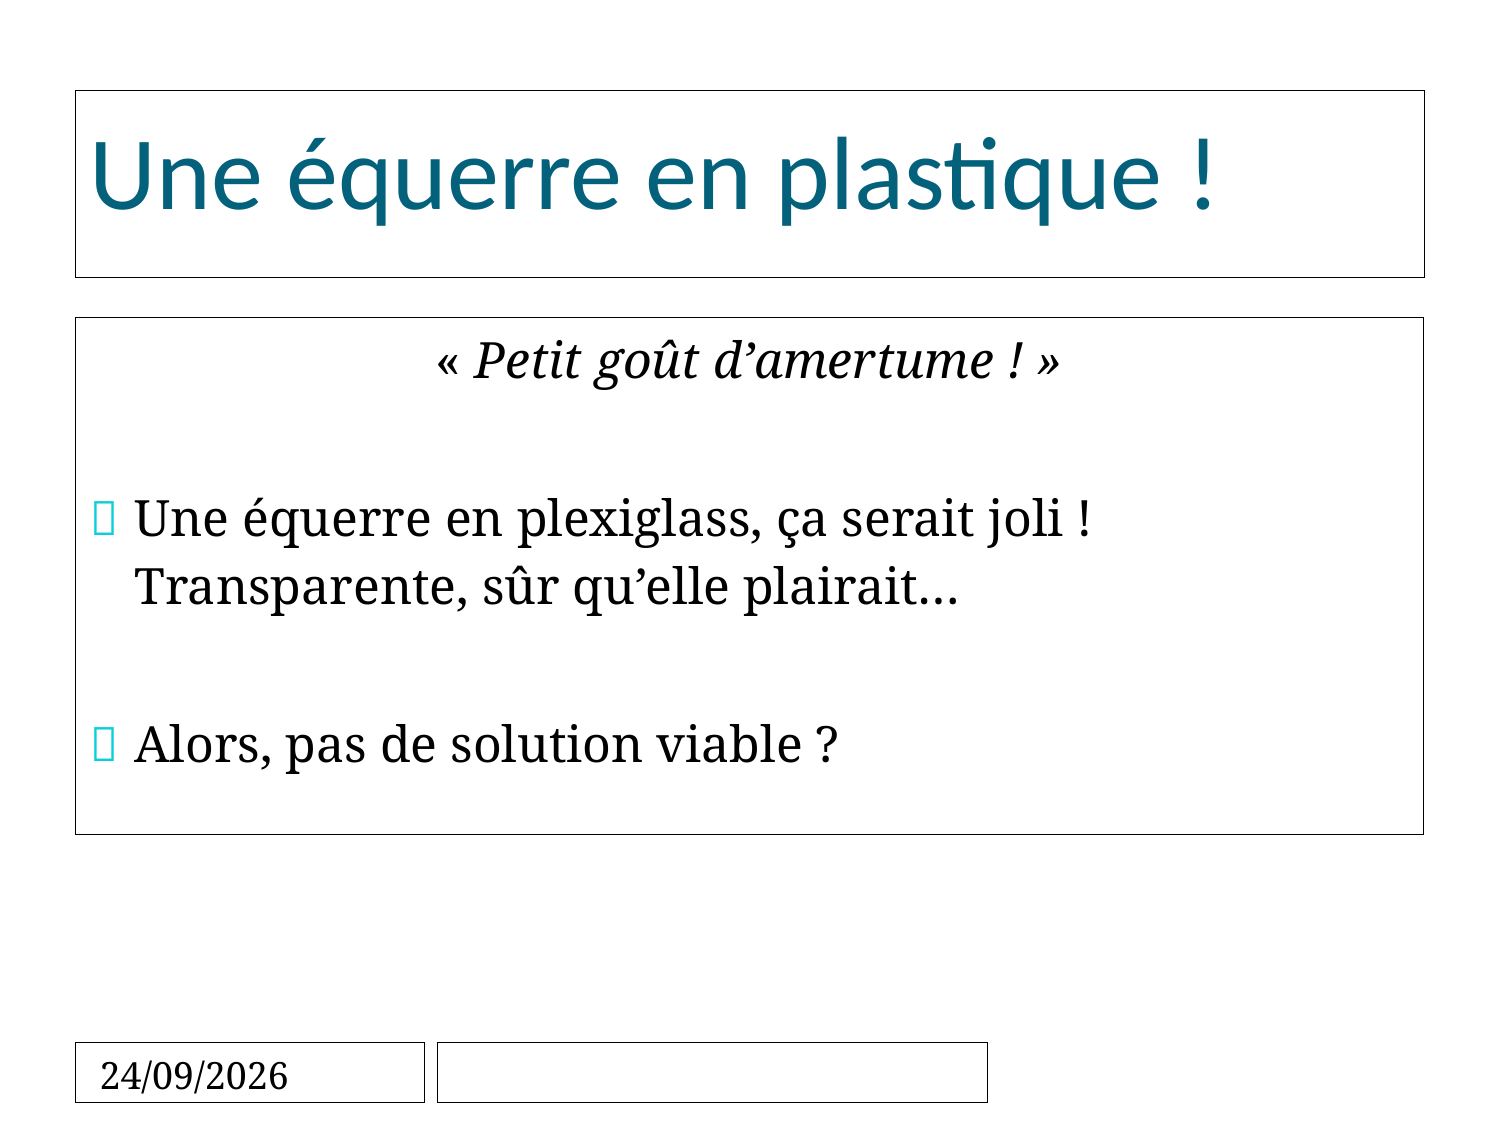

# Une équerre en plastique !
« Petit goût d’amertume ! »
Une équerre en plexiglass, ça serait joli ! Transparente, sûr qu’elle plairait…
Alors, pas de solution viable ?